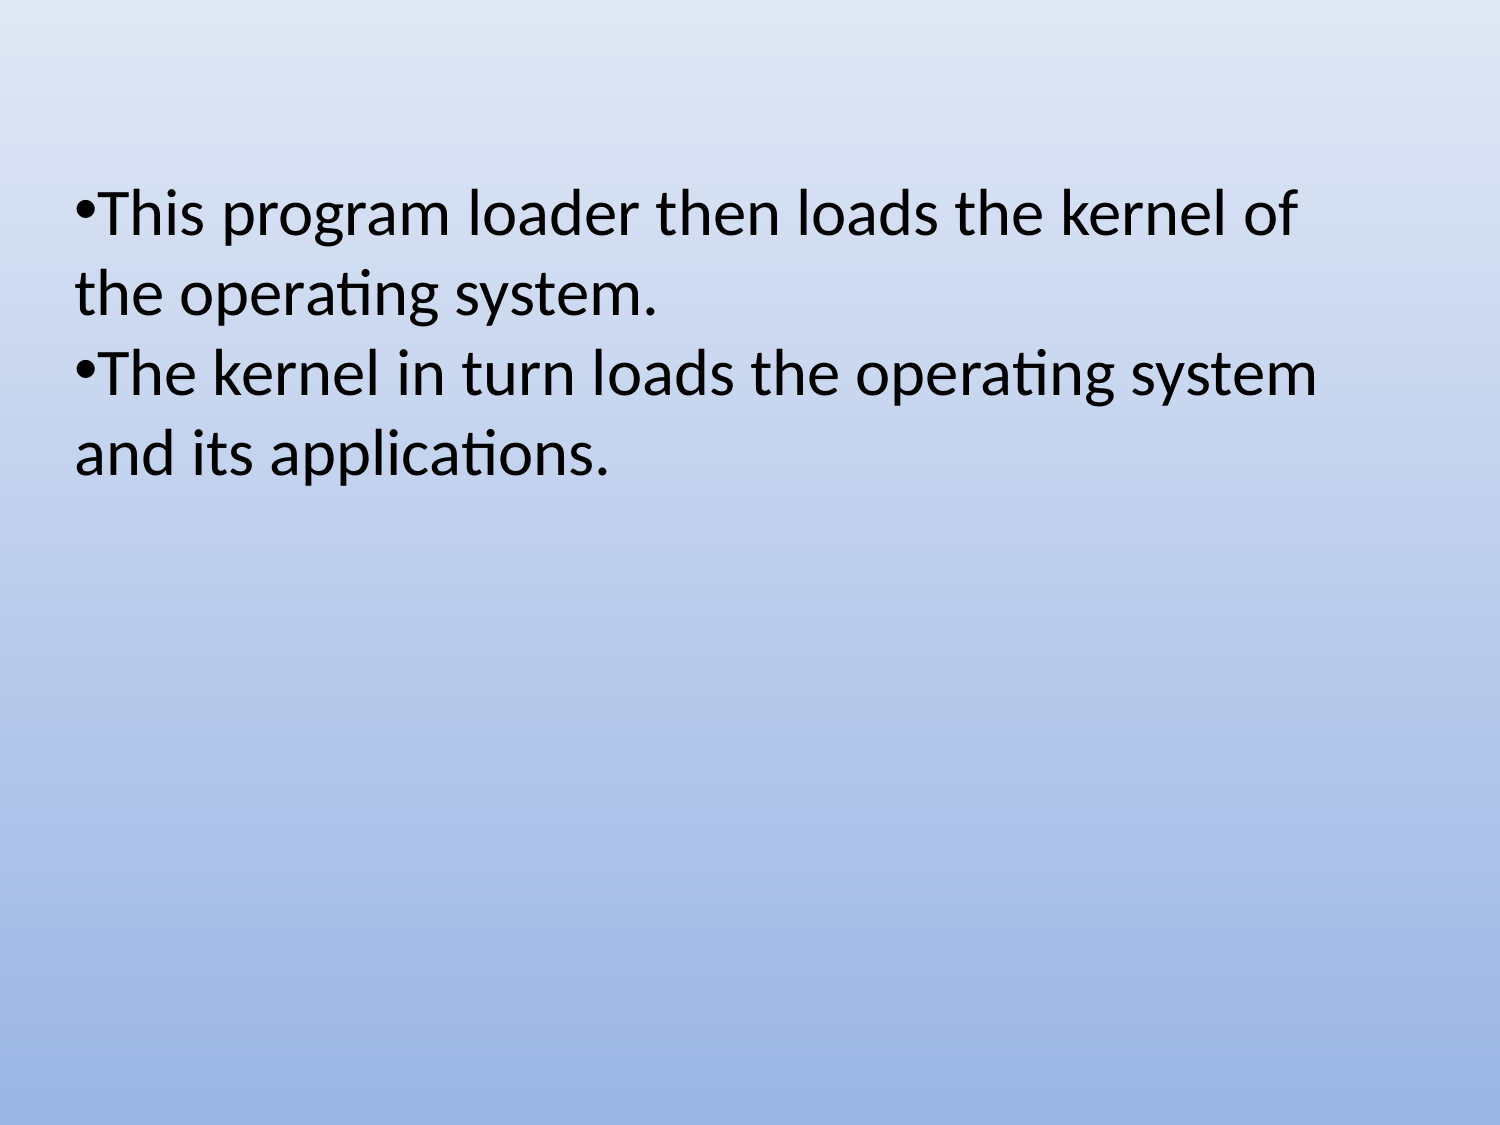

This program loader then loads the kernel of the operating system.
The kernel in turn loads the operating system and its applications.